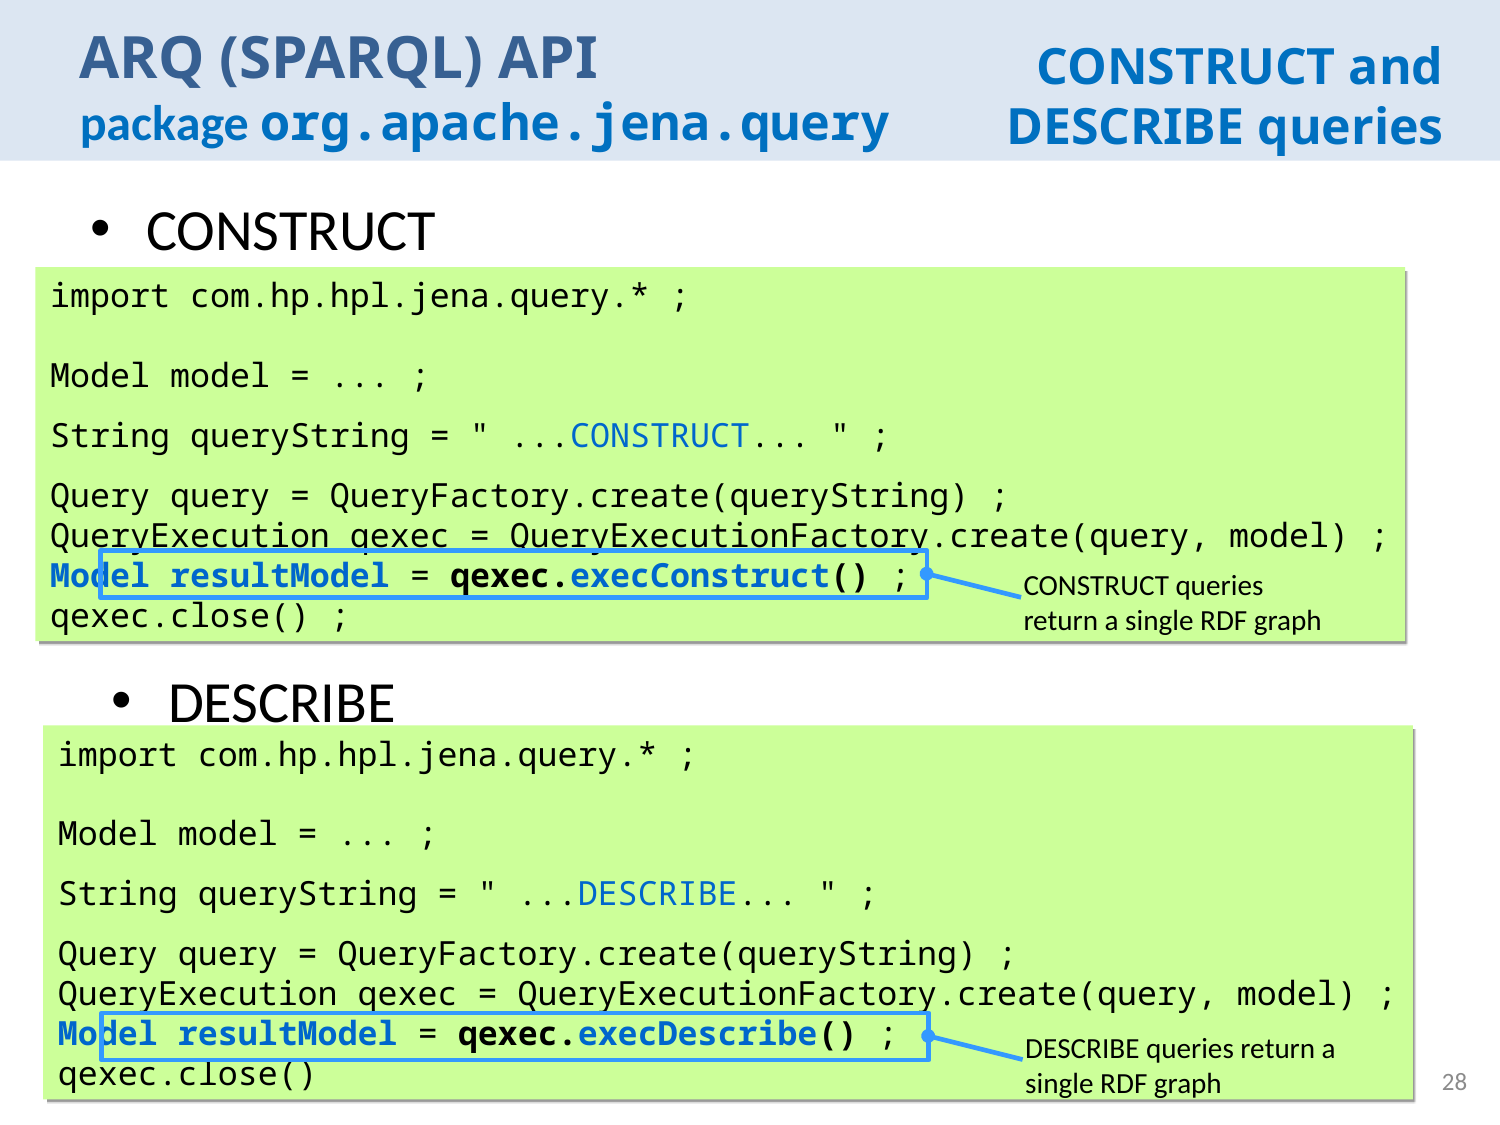

ARQ (SPARQL) API
package org.apache.jena.query
CONSTRUCT and
DESCRIBE queries
# CONSTRUCT
import com.hp.hpl.jena.query.* ;
Model model = ... ;
String queryString = " ...CONSTRUCT... " ;
Query query = QueryFactory.create(queryString) ;
QueryExecution qexec = QueryExecutionFactory.create(query, model) ;
Model resultModel = qexec.execConstruct() ;
qexec.close() ;
CONSTRUCT queries return a single RDF graph
DESCRIBE
import com.hp.hpl.jena.query.* ;
Model model = ... ;
String queryString = " ...DESCRIBE... " ;
Query query = QueryFactory.create(queryString) ;
QueryExecution qexec = QueryExecutionFactory.create(query, model) ;
Model resultModel = qexec.execDescribe() ;
qexec.close()
DESCRIBE queries return a single RDF graph